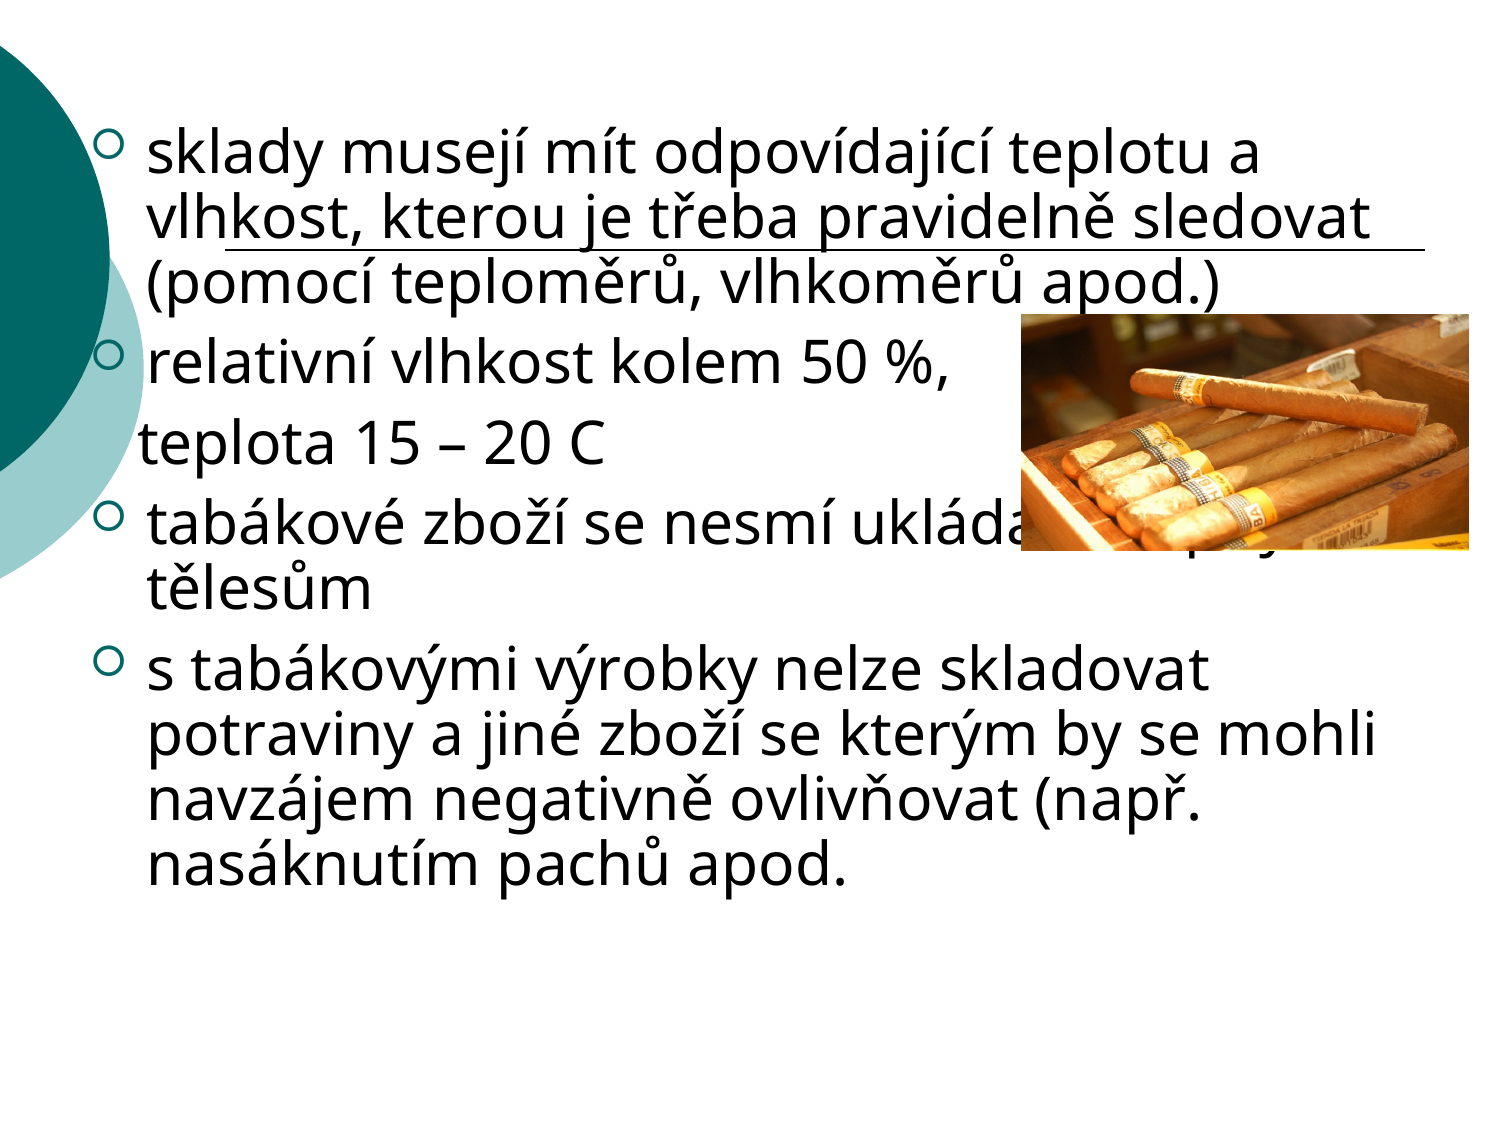

# sklady musejí mít odpovídající teplotu a vlhkost, kterou je třeba pravidelně sledovat (pomocí teploměrů, vlhkoměrů apod.)
relativní vlhkost kolem 50 %,
 teplota 15 – 20 C
tabákové zboží se nesmí ukládat k topným tělesům
s tabákovými výrobky nelze skladovat potraviny a jiné zboží se kterým by se mohli navzájem negativně ovlivňovat (např. nasáknutím pachů apod.